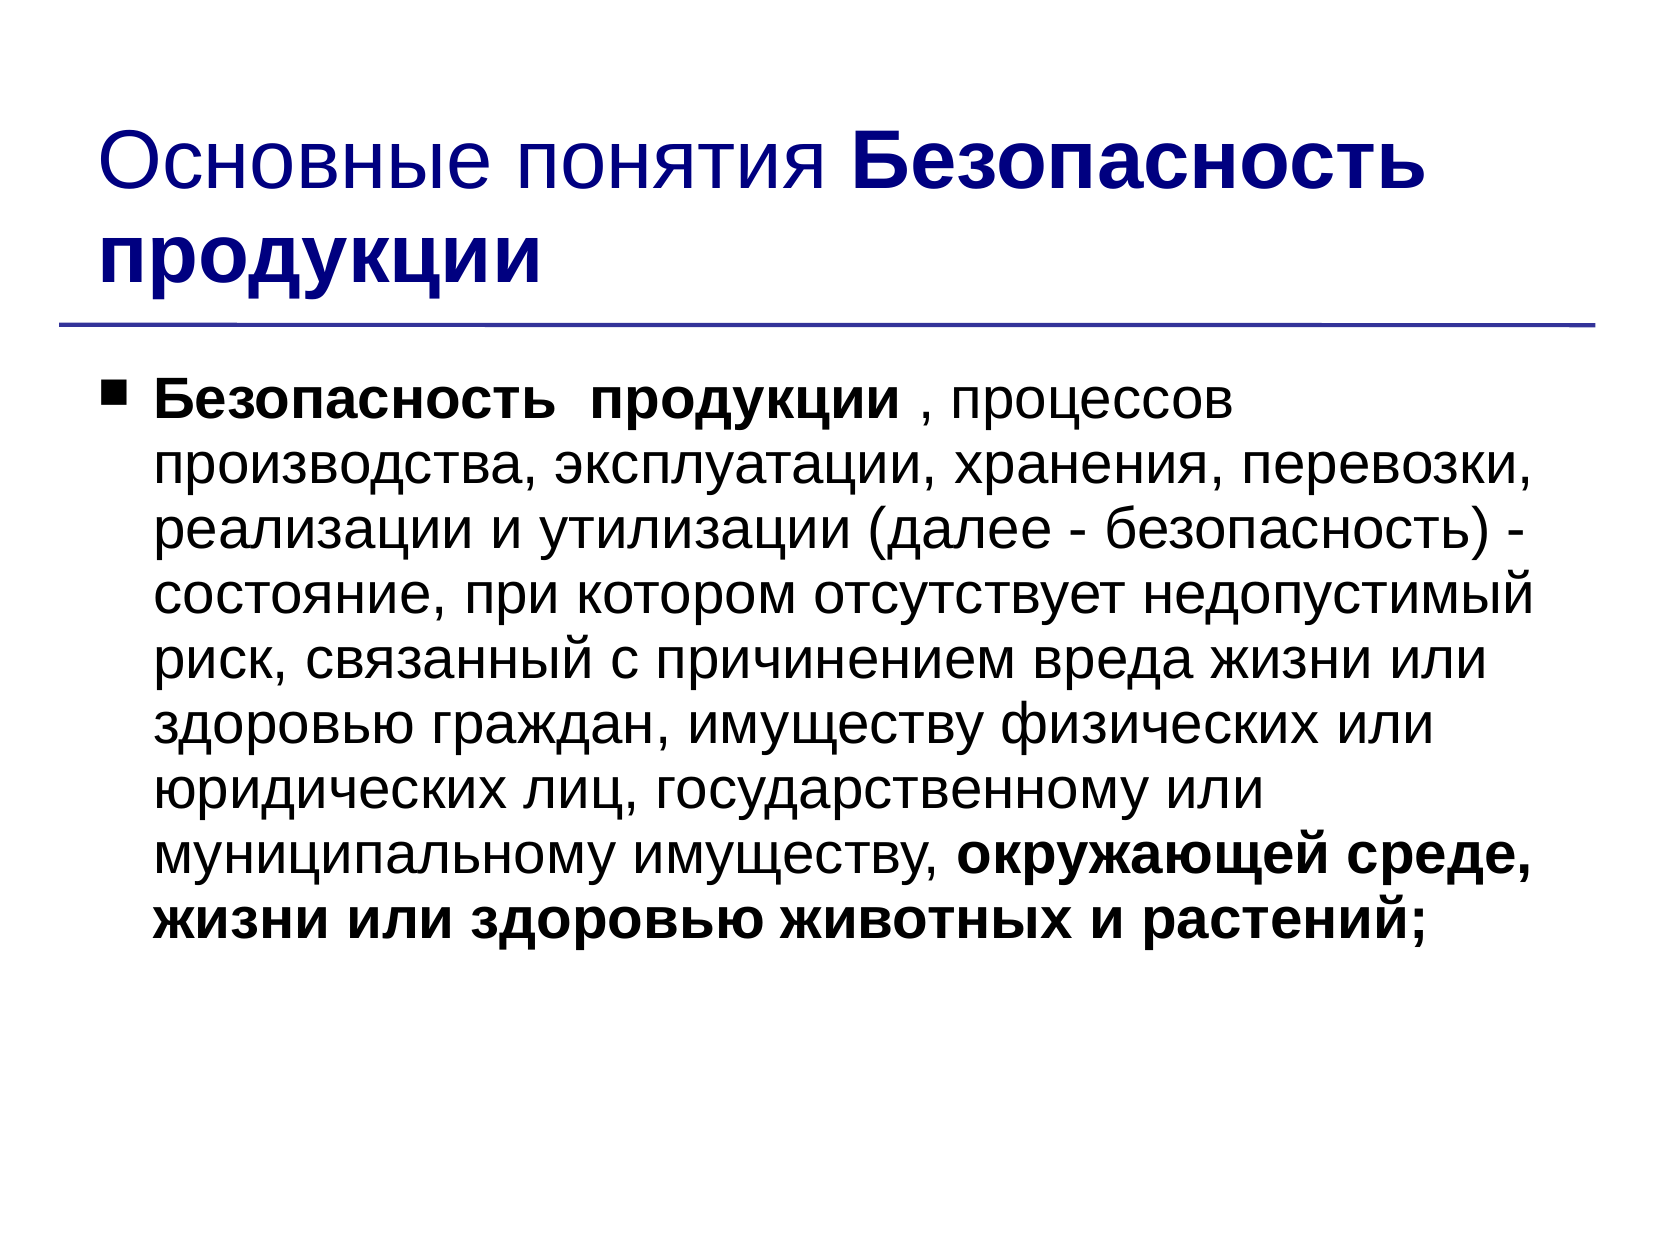

# Основные понятия Безопасность продукции
Безопасность продукции , процессов производства, эксплуатации, хранения, перевозки, реализации и утилизации (далее - безопасность) - состояние, при котором отсутствует недопустимый риск, связанный с причинением вреда жизни или здоровью граждан, имуществу физических или юридических лиц, государственному или муниципальному имуществу, окружающей среде, жизни или здоровью животных и растений;